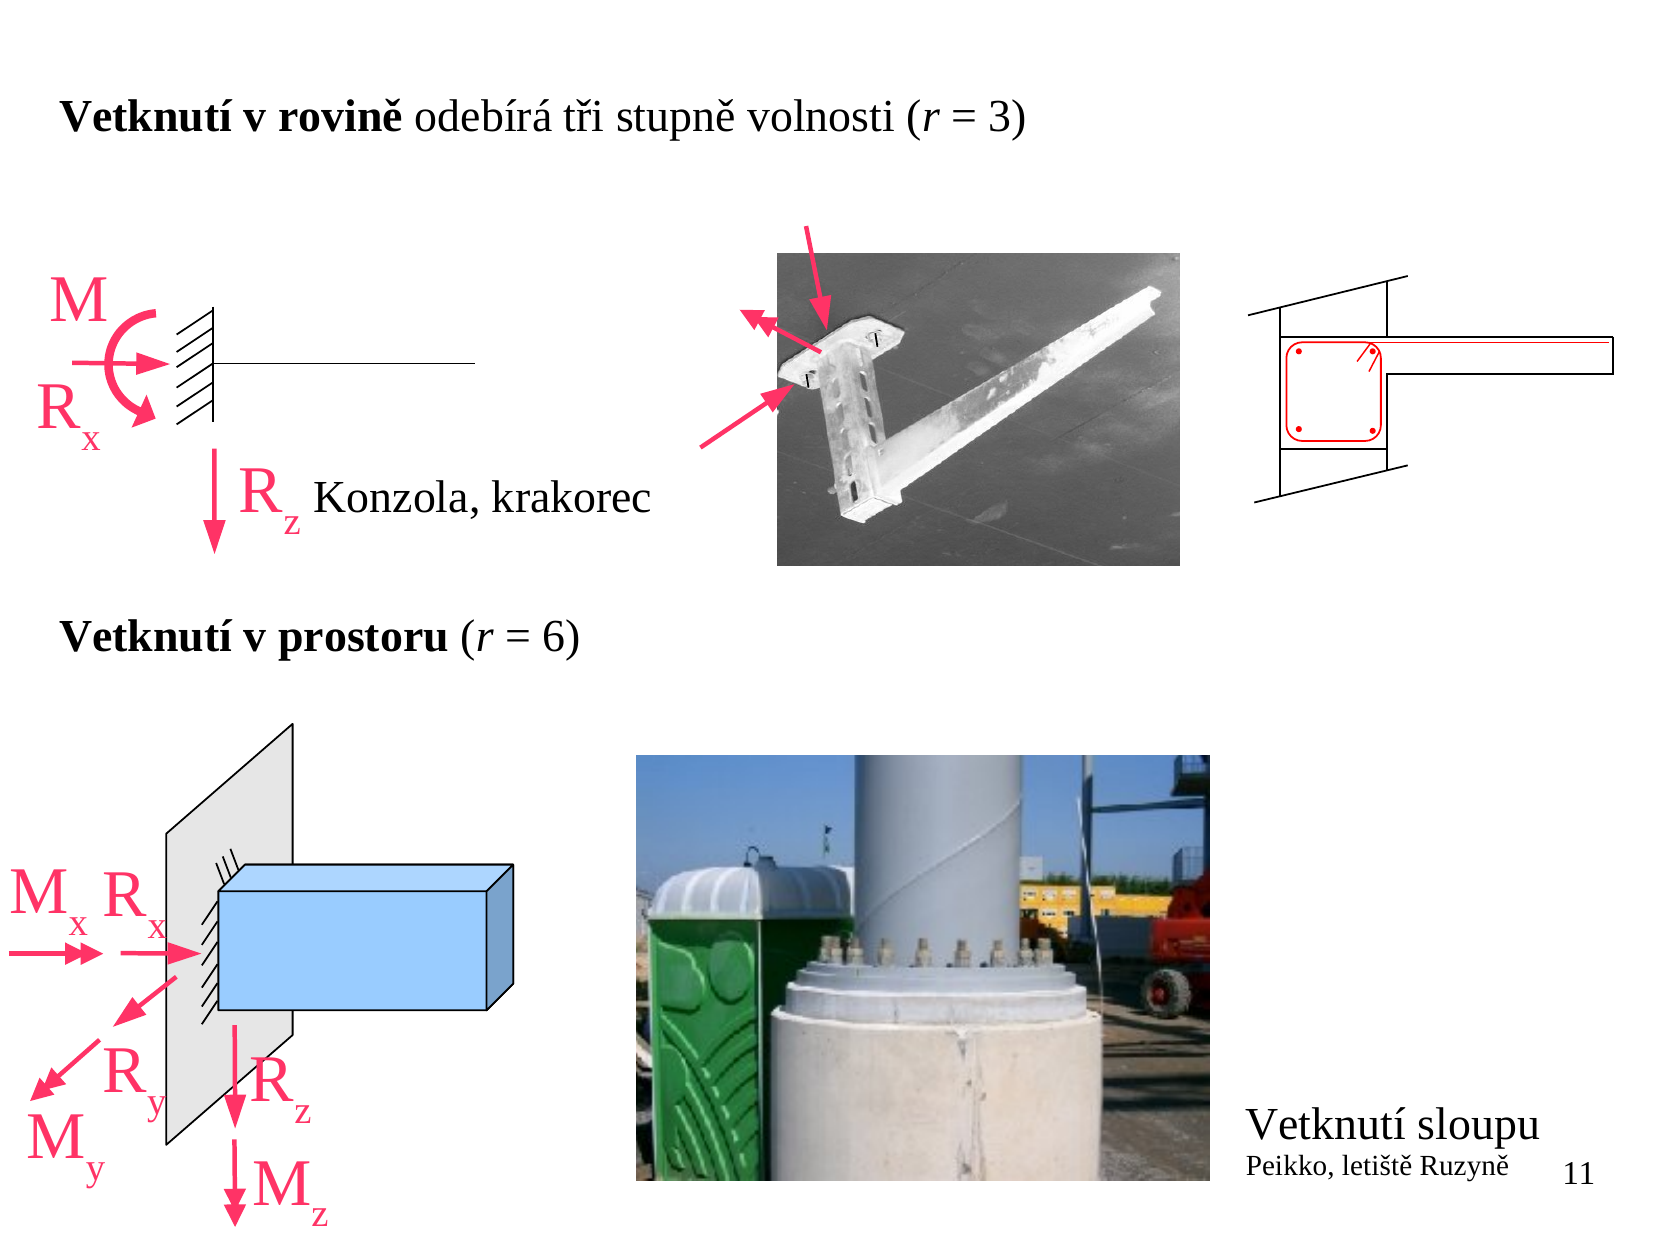

# Vetknutí v rovině odebírá tři stupně volnosti (r = 3)
Vetknutí v prostoru (r = 6)
M
Rx
Rz
Konzola, krakorec
Mx
Rx
Ry
Rz
Vetknutí sloupu
Peikko, letiště Ruzyně
My
Mz
11